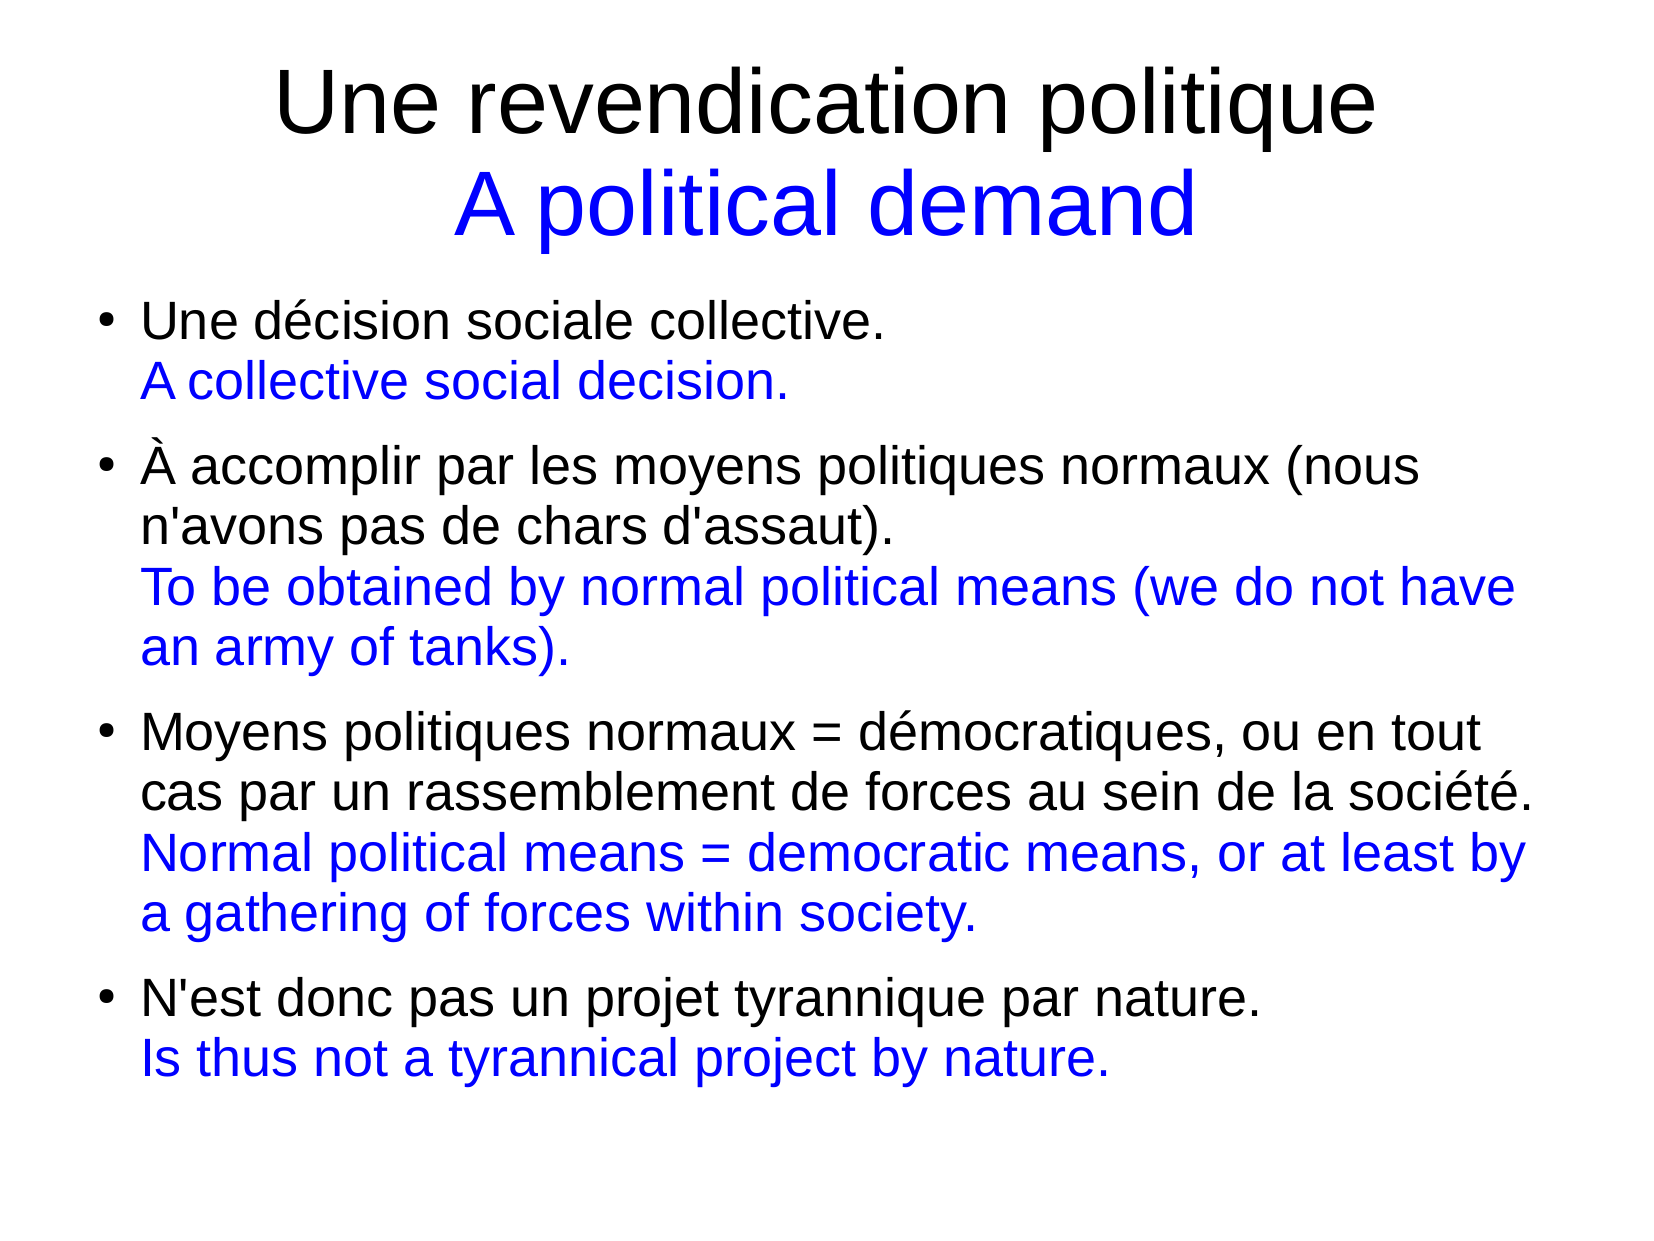

# Une revendication politique A political demand
Une décision sociale collective.
A collective social decision.
À accomplir par les moyens politiques normaux (nous n'avons pas de chars d'assaut).
To be obtained by normal political means (we do not have an army of tanks).
Moyens politiques normaux = démocratiques, ou en tout cas par un rassemblement de forces au sein de la société.
Normal political means = democratic means, or at least by a gathering of forces within society.
N'est donc pas un projet tyrannique par nature.
Is thus not a tyrannical project by nature.